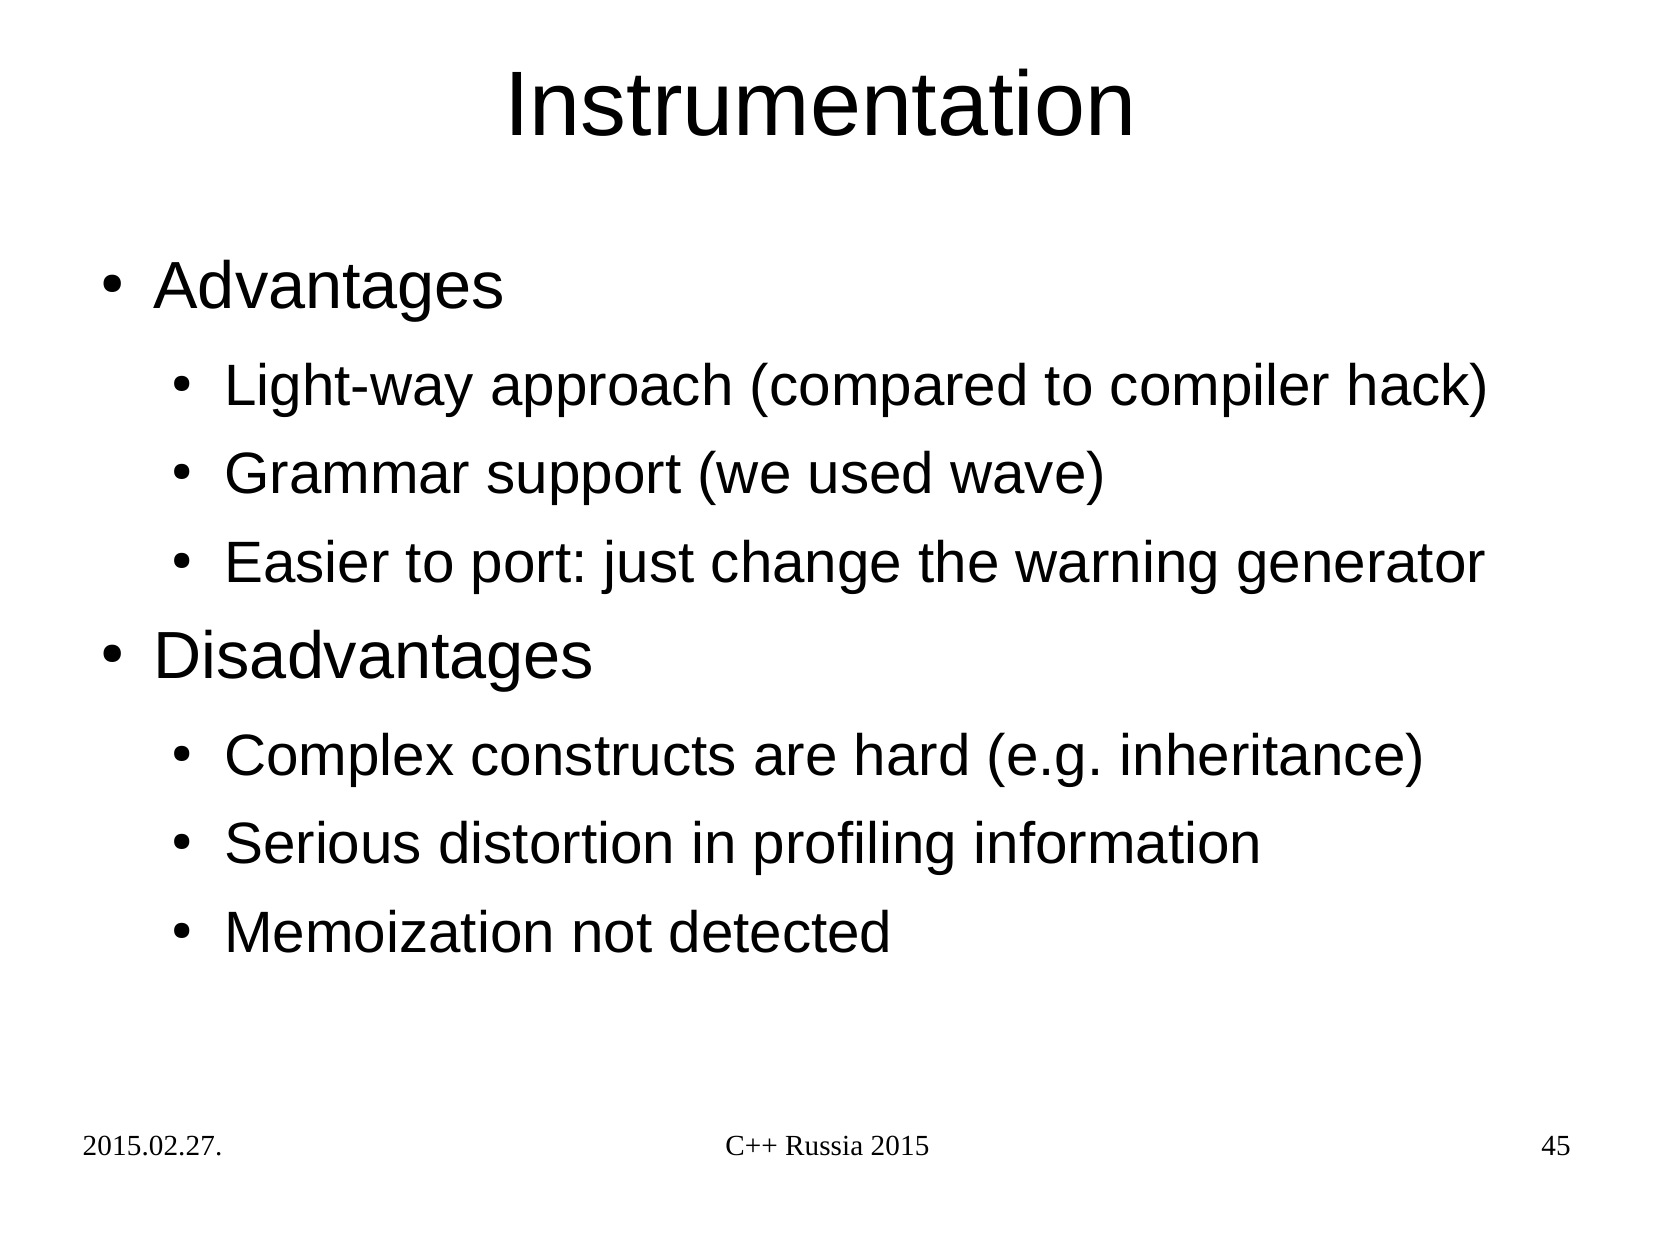

# Instrumentation
Advantages
Light-way approach (compared to compiler hack)
Grammar support (we used wave)
Easier to port: just change the warning generator
Disadvantages
Complex constructs are hard (e.g. inheritance)
Serious distortion in profiling information
Memoization not detected
2015.02.27.
C++ Russia 2015
45